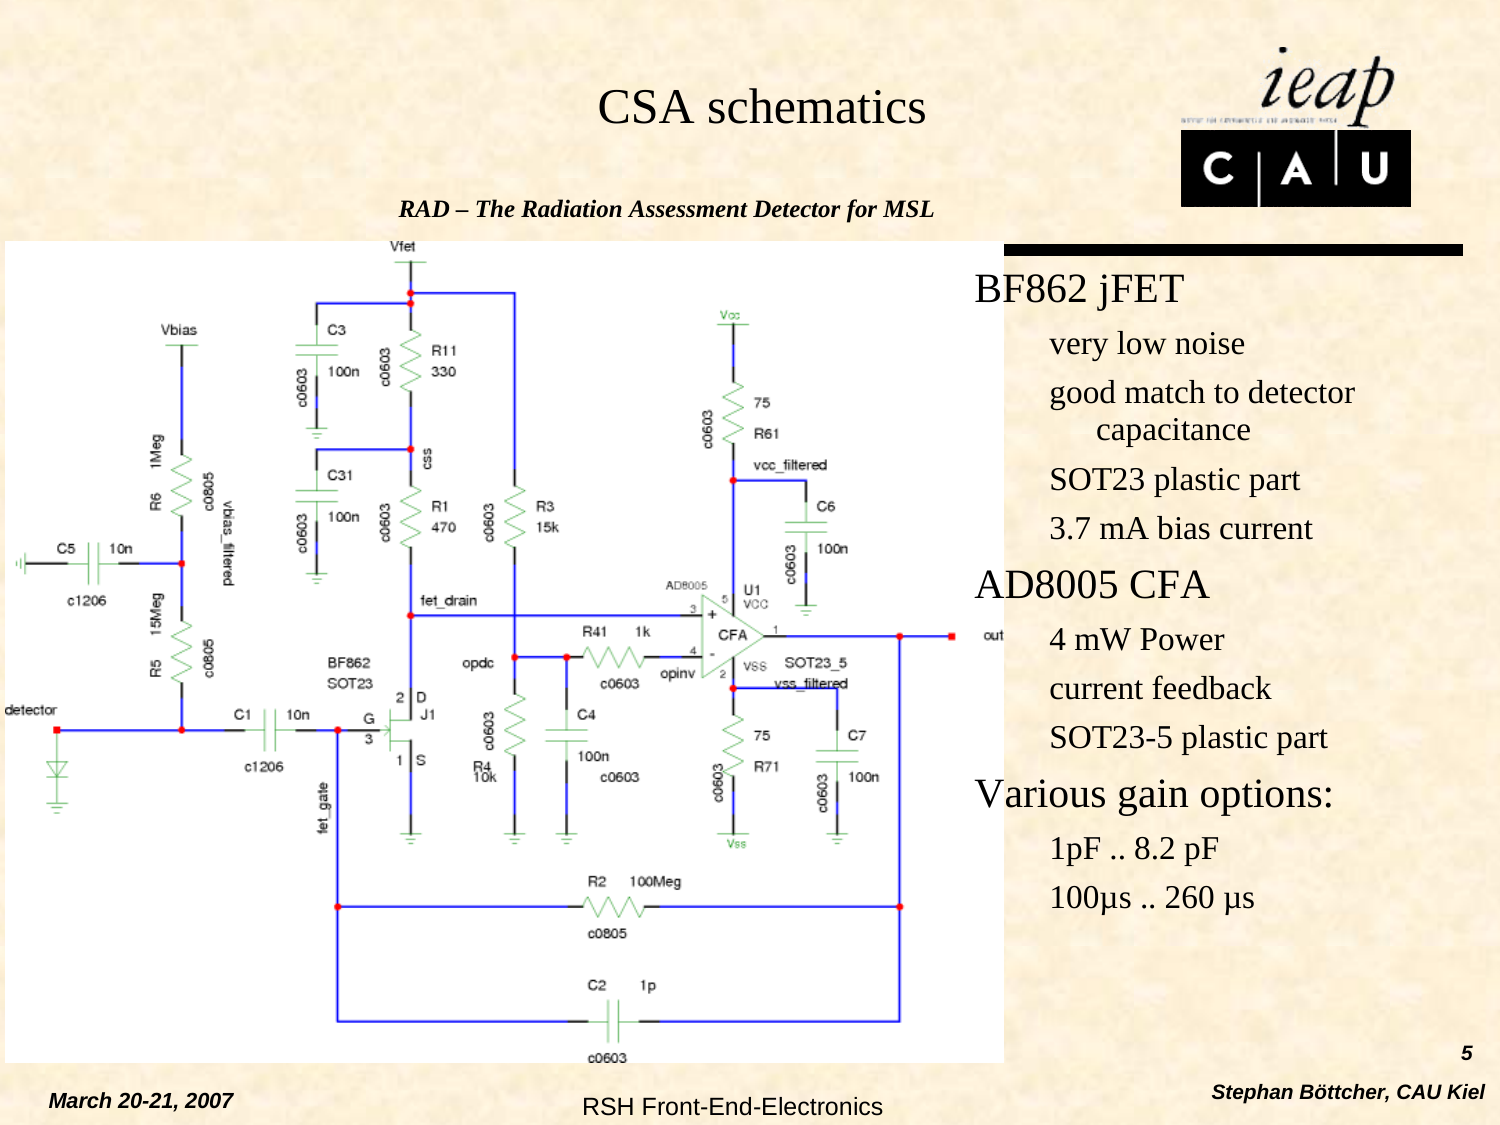

# CSA schematics
BF862 jFET
very low noise
good match to detector capacitance
SOT23 plastic part
3.7 mA bias current
AD8005 CFA
4 mW Power
current feedback
SOT23-5 plastic part
Various gain options:
1pF .. 8.2 pF
100µs .. 260 µs
5
March 20, 2007
RSH Front-End-Electronics